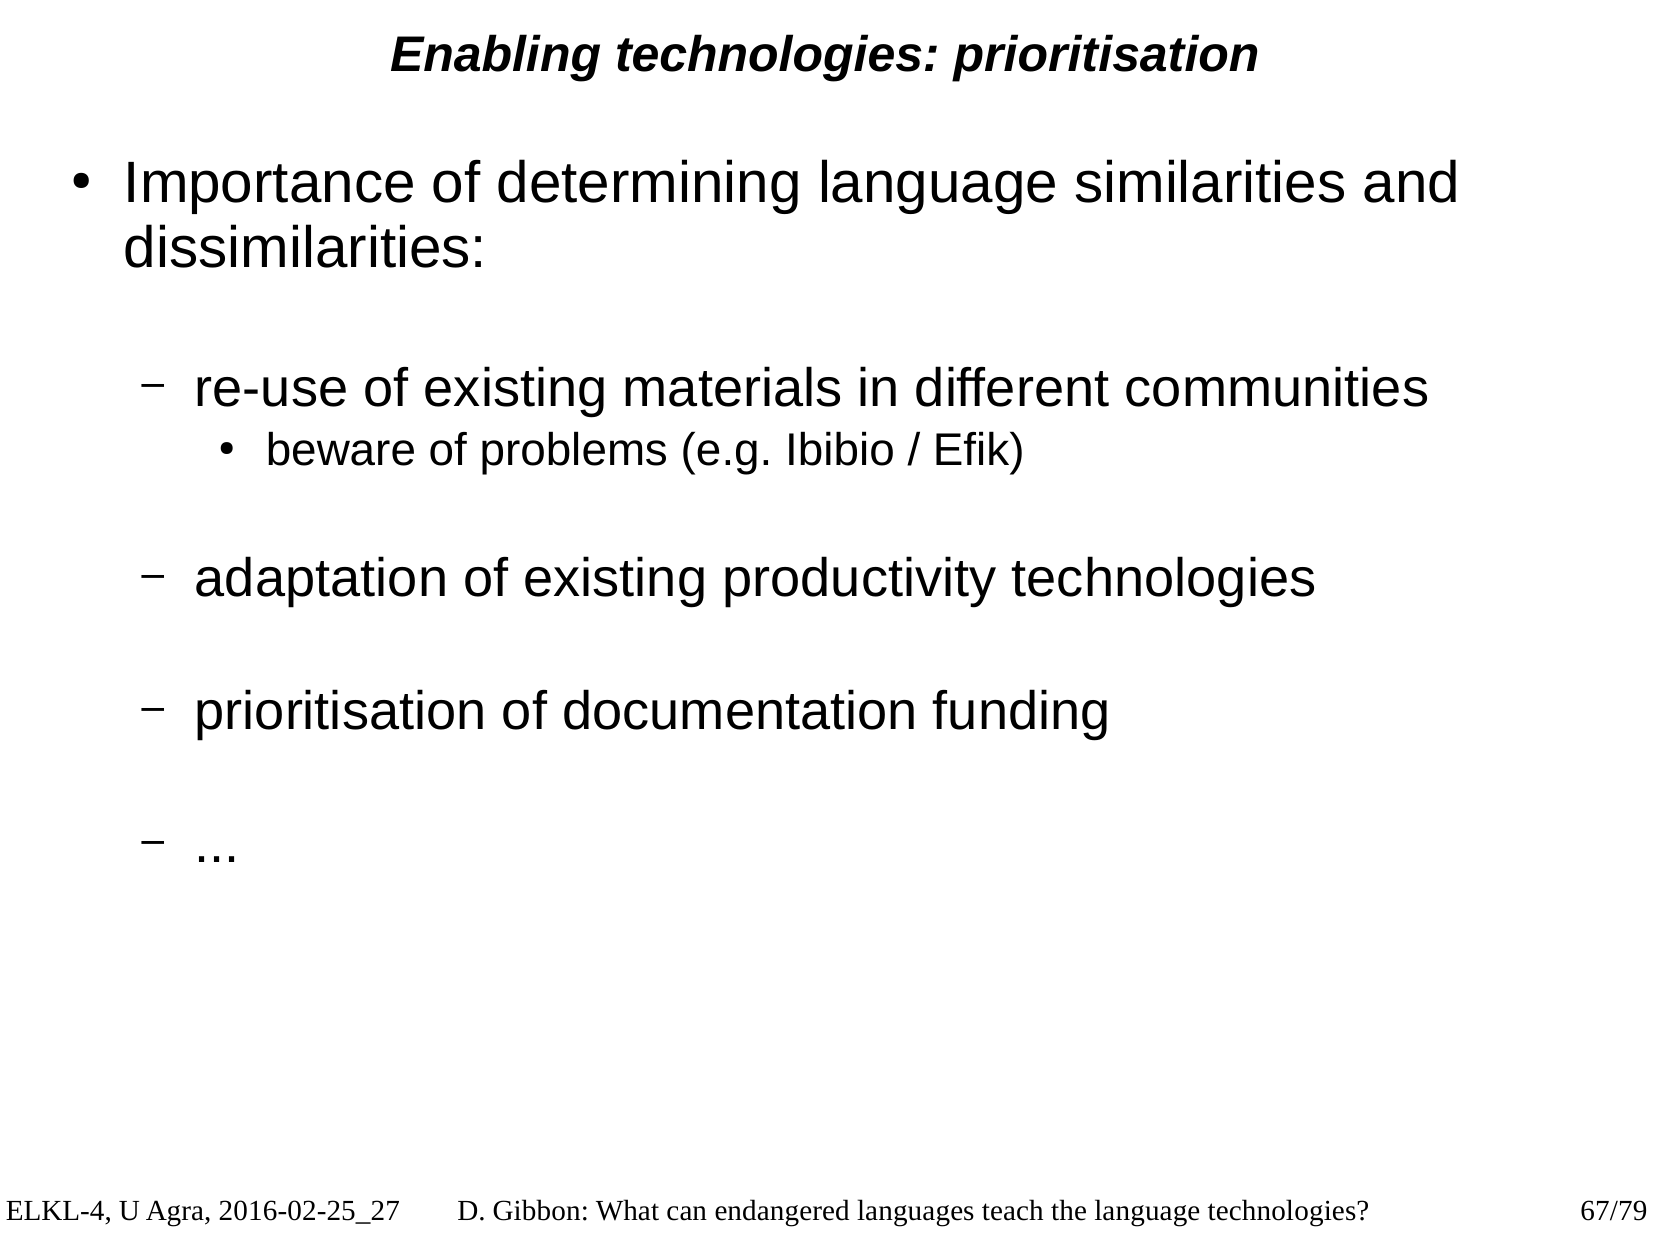

# Enabling technologies: prioritisation
Importance of determining language similarities and dissimilarities:
re-use of existing materials in different communities
beware of problems (e.g. Ibibio / Efik)
adaptation of existing productivity technologies
prioritisation of documentation funding
...
ELKL-4, U Agra, 2016-02-25_27
D. Gibbon: What can endangered languages teach the language technologies?
67